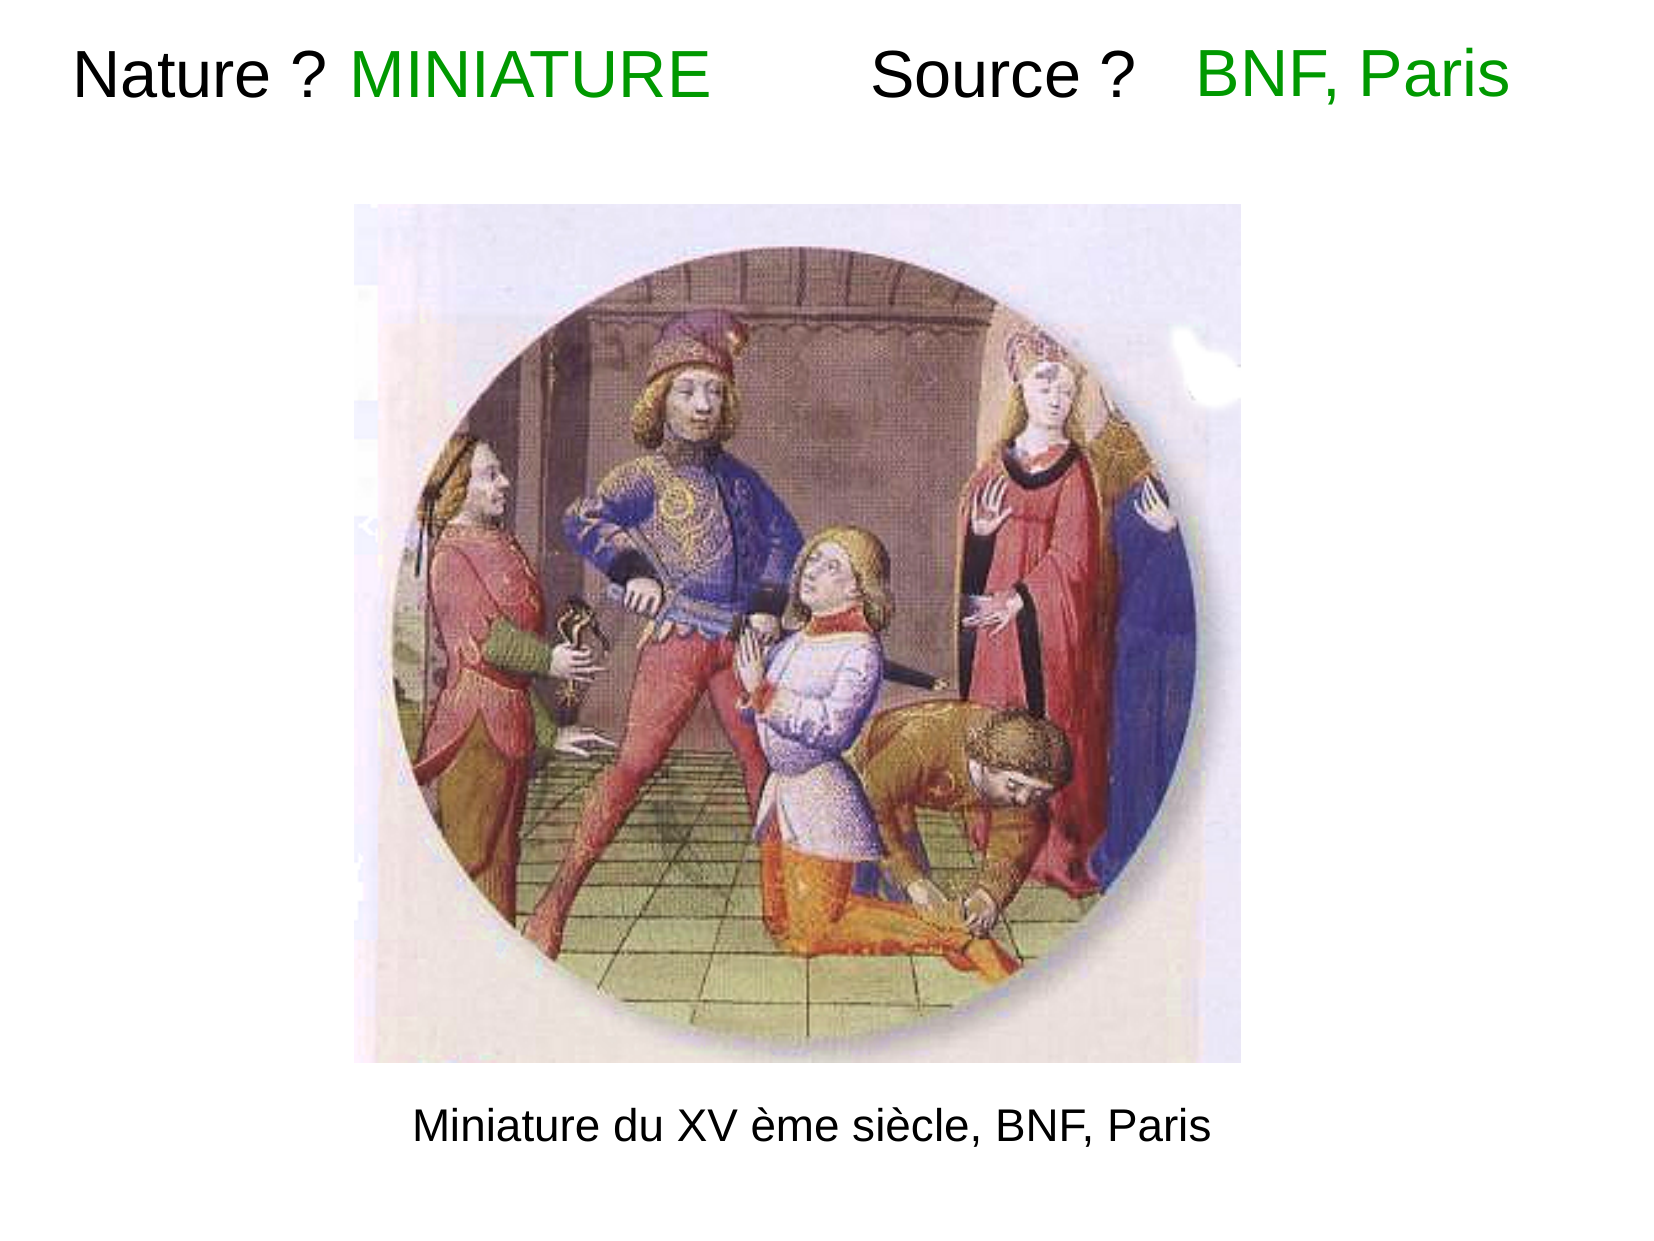

BNF, Paris
Source ?
Nature ?
MINIATURE
Miniature du XV ème siècle, BNF, Paris